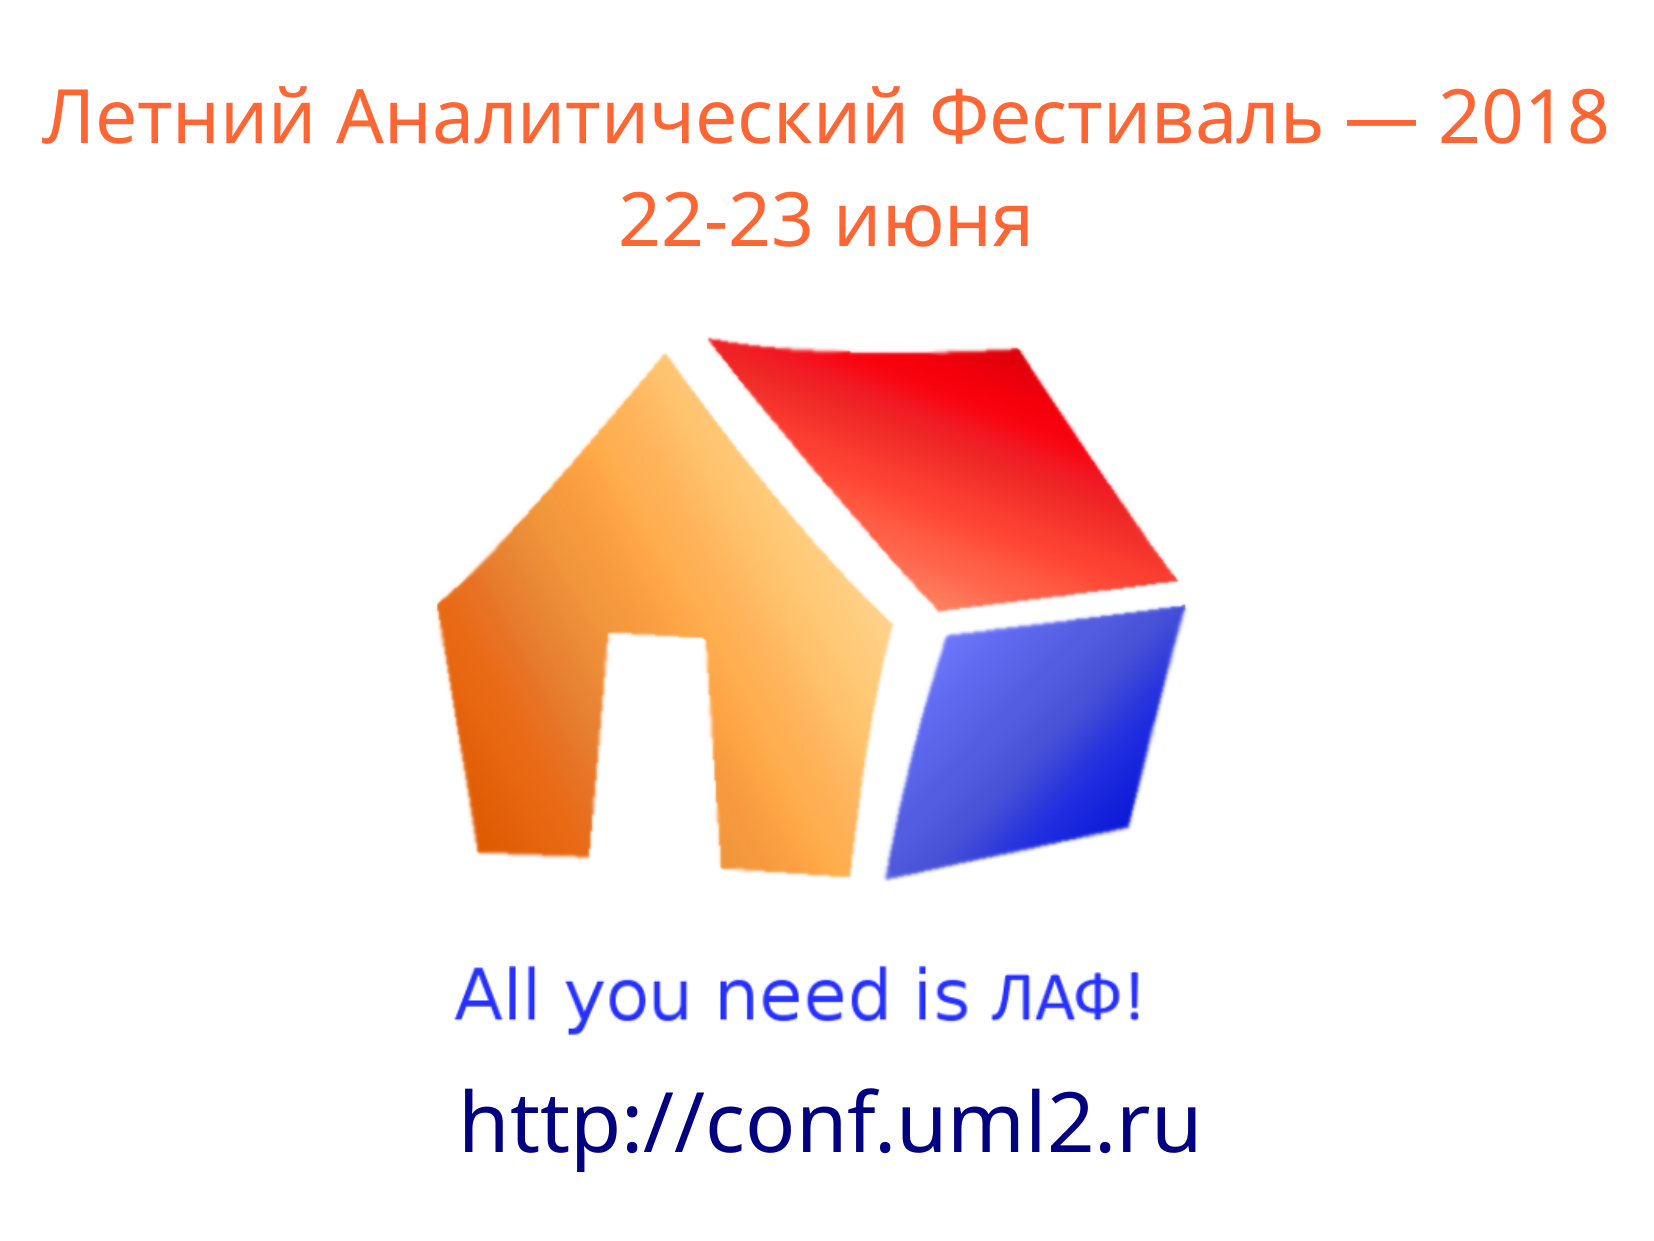

Летний Аналитический Фестиваль — 2018
22-23 июня
http://conf.uml2.ru